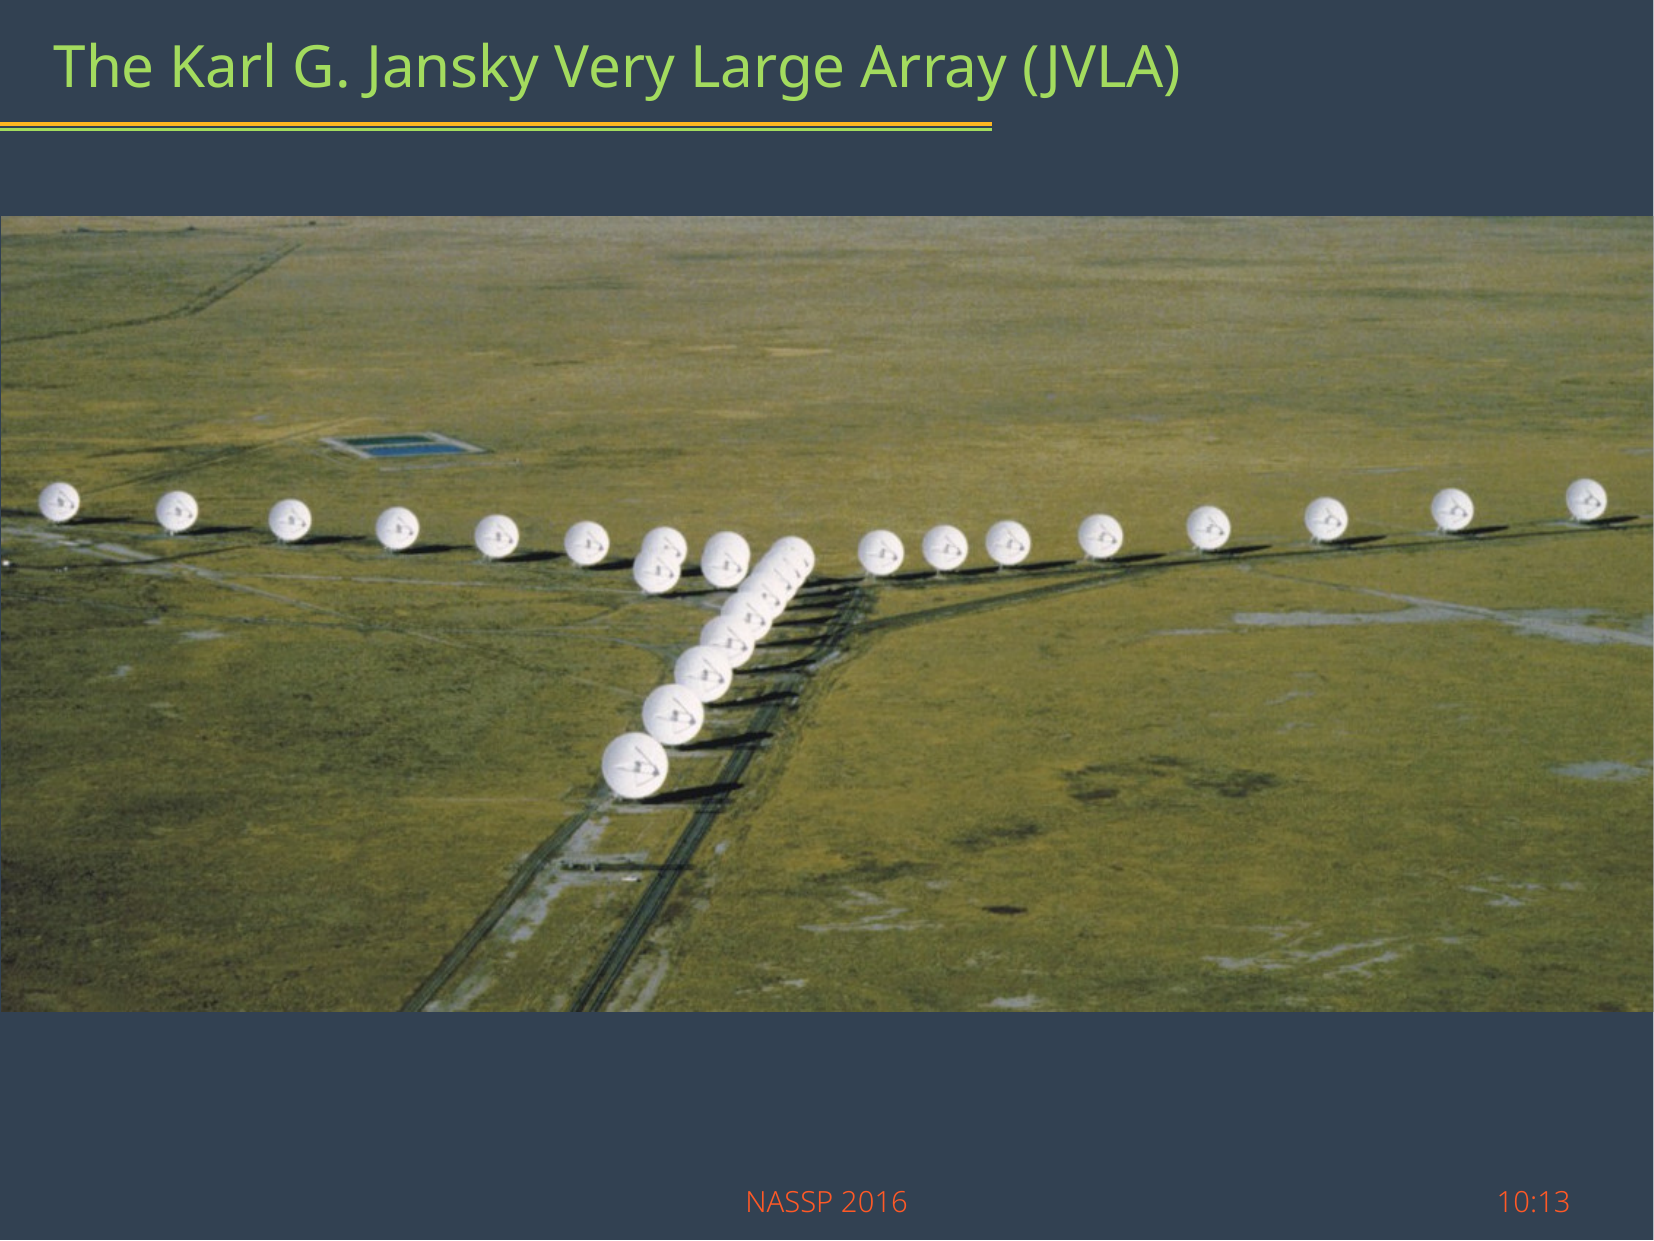

The Karl G. Jansky Very Large Array (JVLA)
NASSP 2016
10